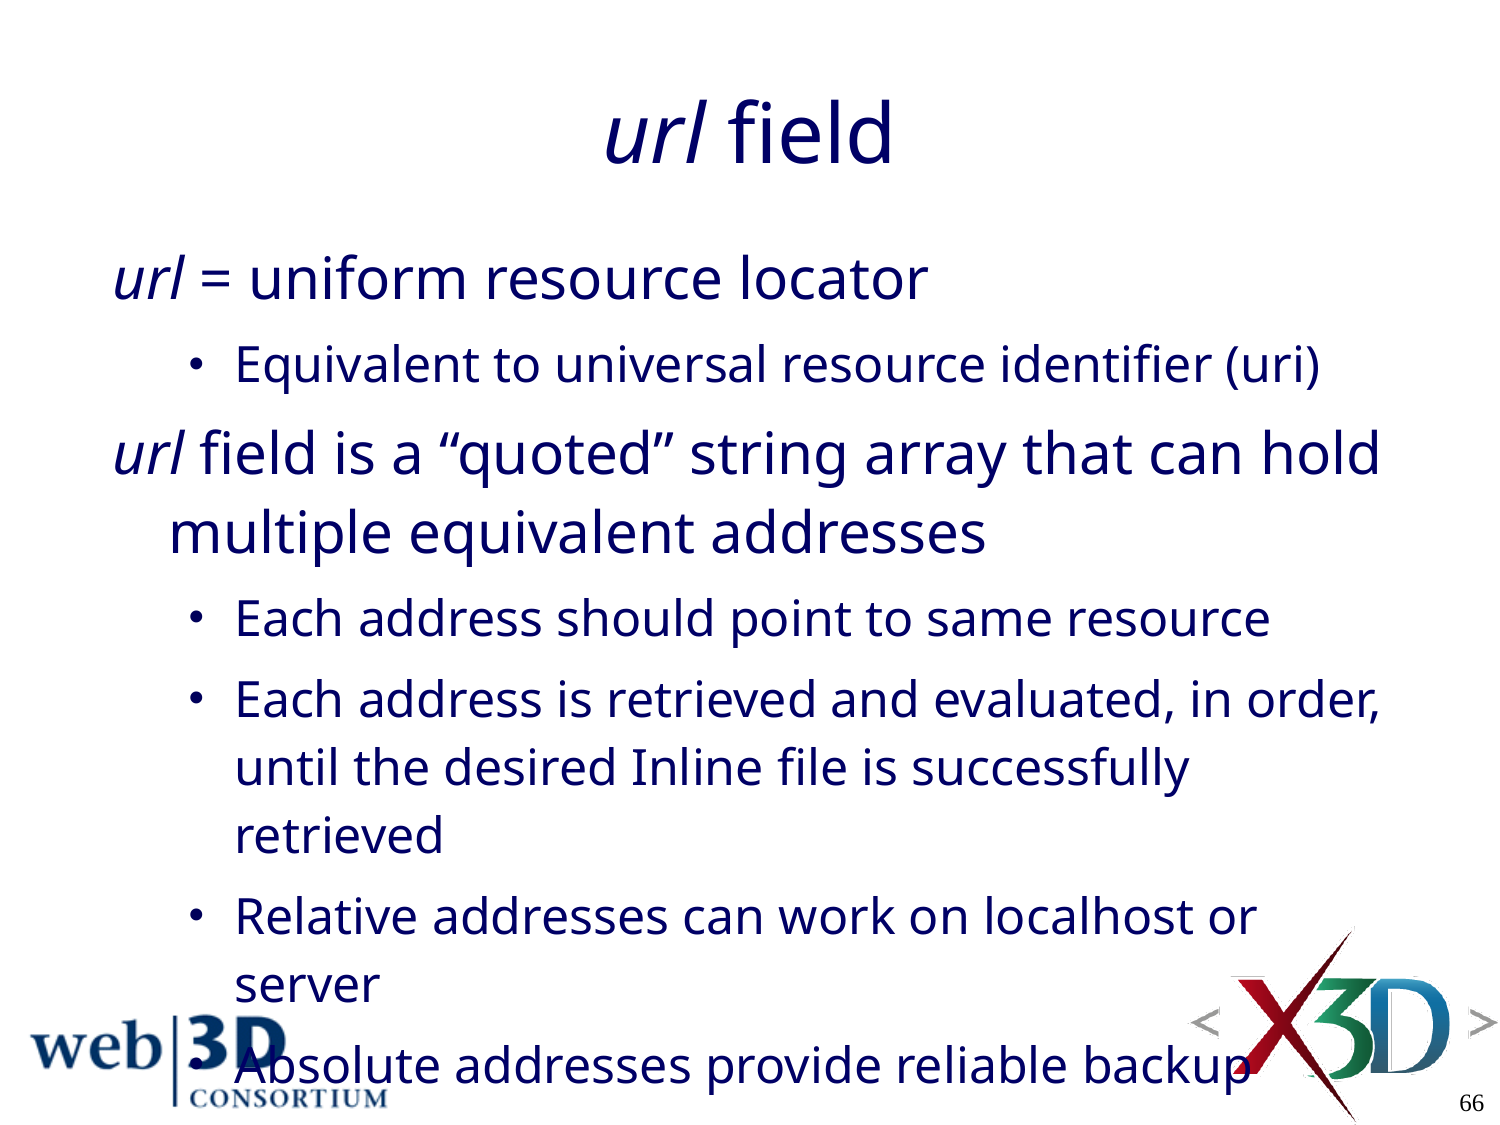

# url field
url = uniform resource locator
Equivalent to universal resource identifier (uri)
url field is a “quoted” string array that can hold multiple equivalent addresses
Each address should point to same resource
Each address is retrieved and evaluated, in order, until the desired Inline file is successfully retrieved
Relative addresses can work on localhost or server
Absolute addresses provide reliable backup
Interesting variations possible